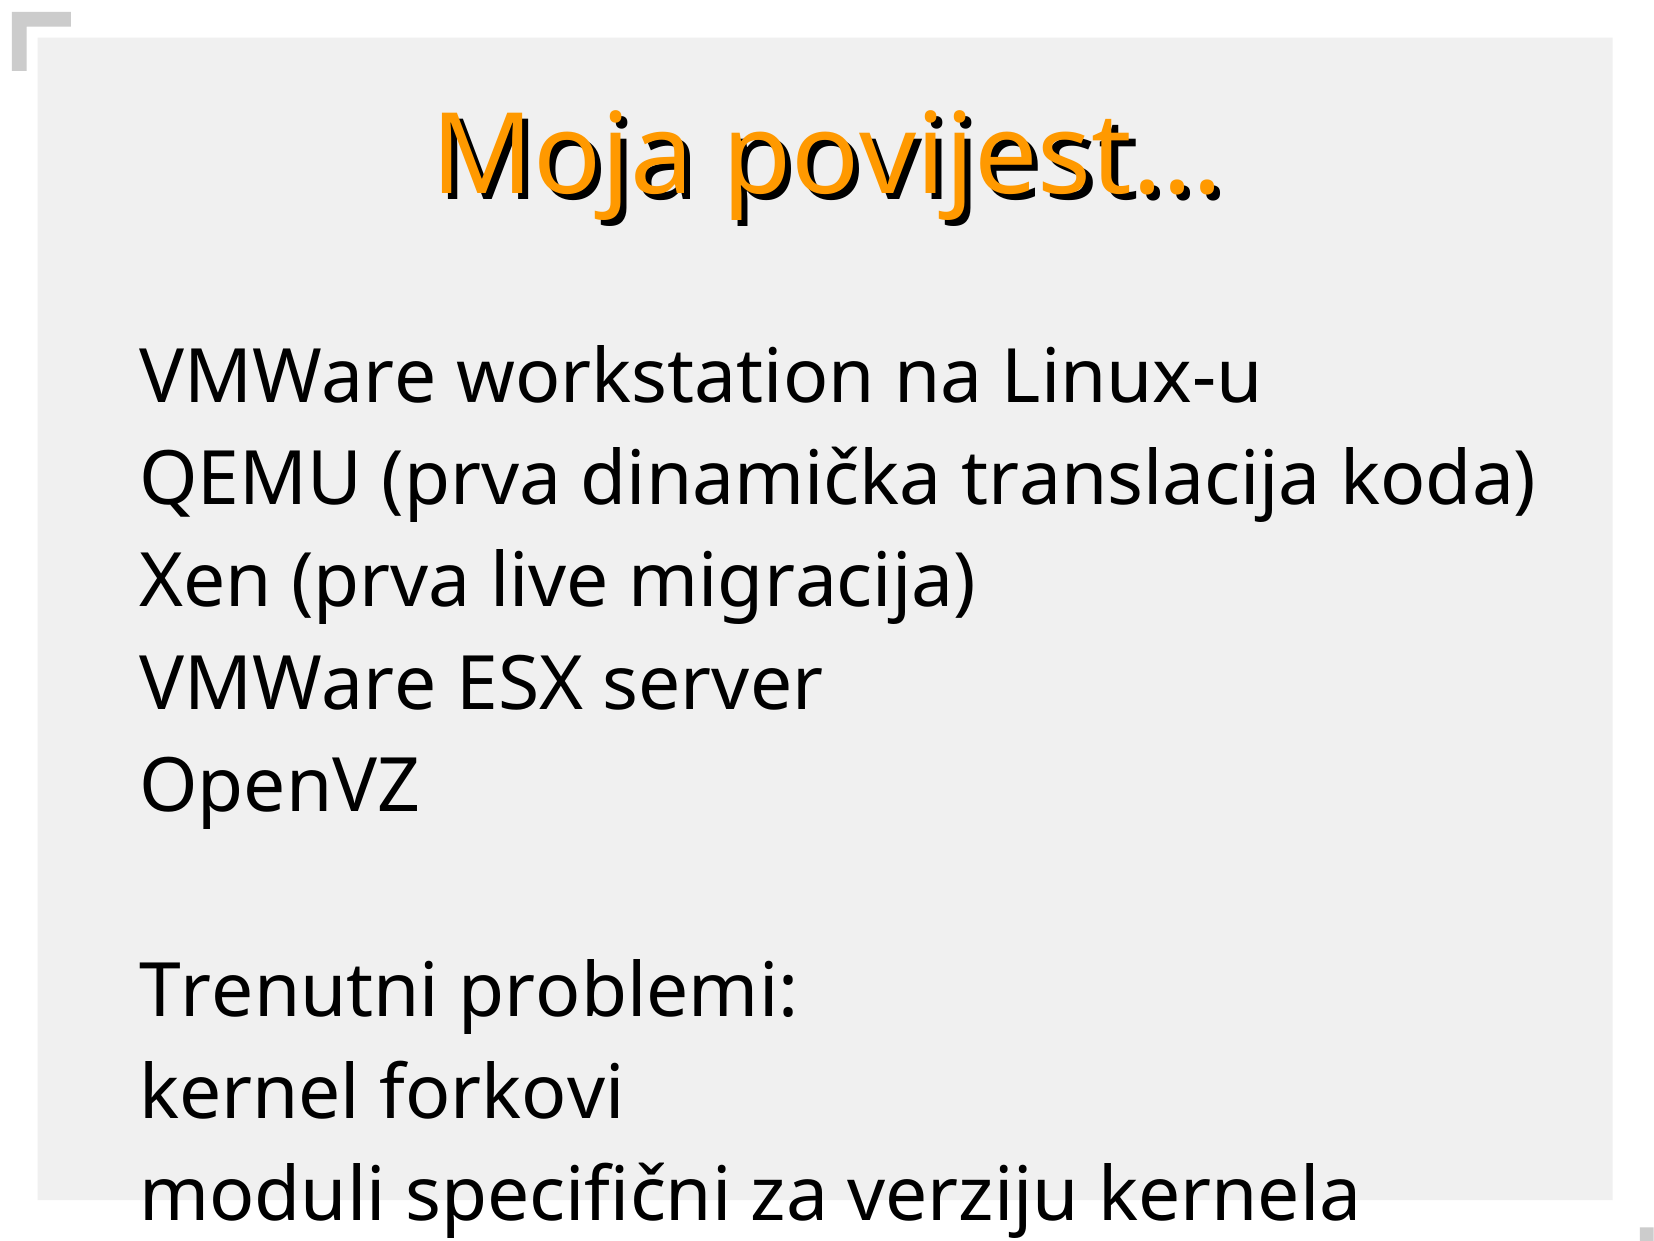

# Moja povijest...
VMWare workstation na Linux-u
QEMU (prva dinamička translacija koda)
Xen (prva live migracija)
VMWare ESX server
OpenVZ
Trenutni problemi:
kernel forkovi
moduli specifični za verziju kernela